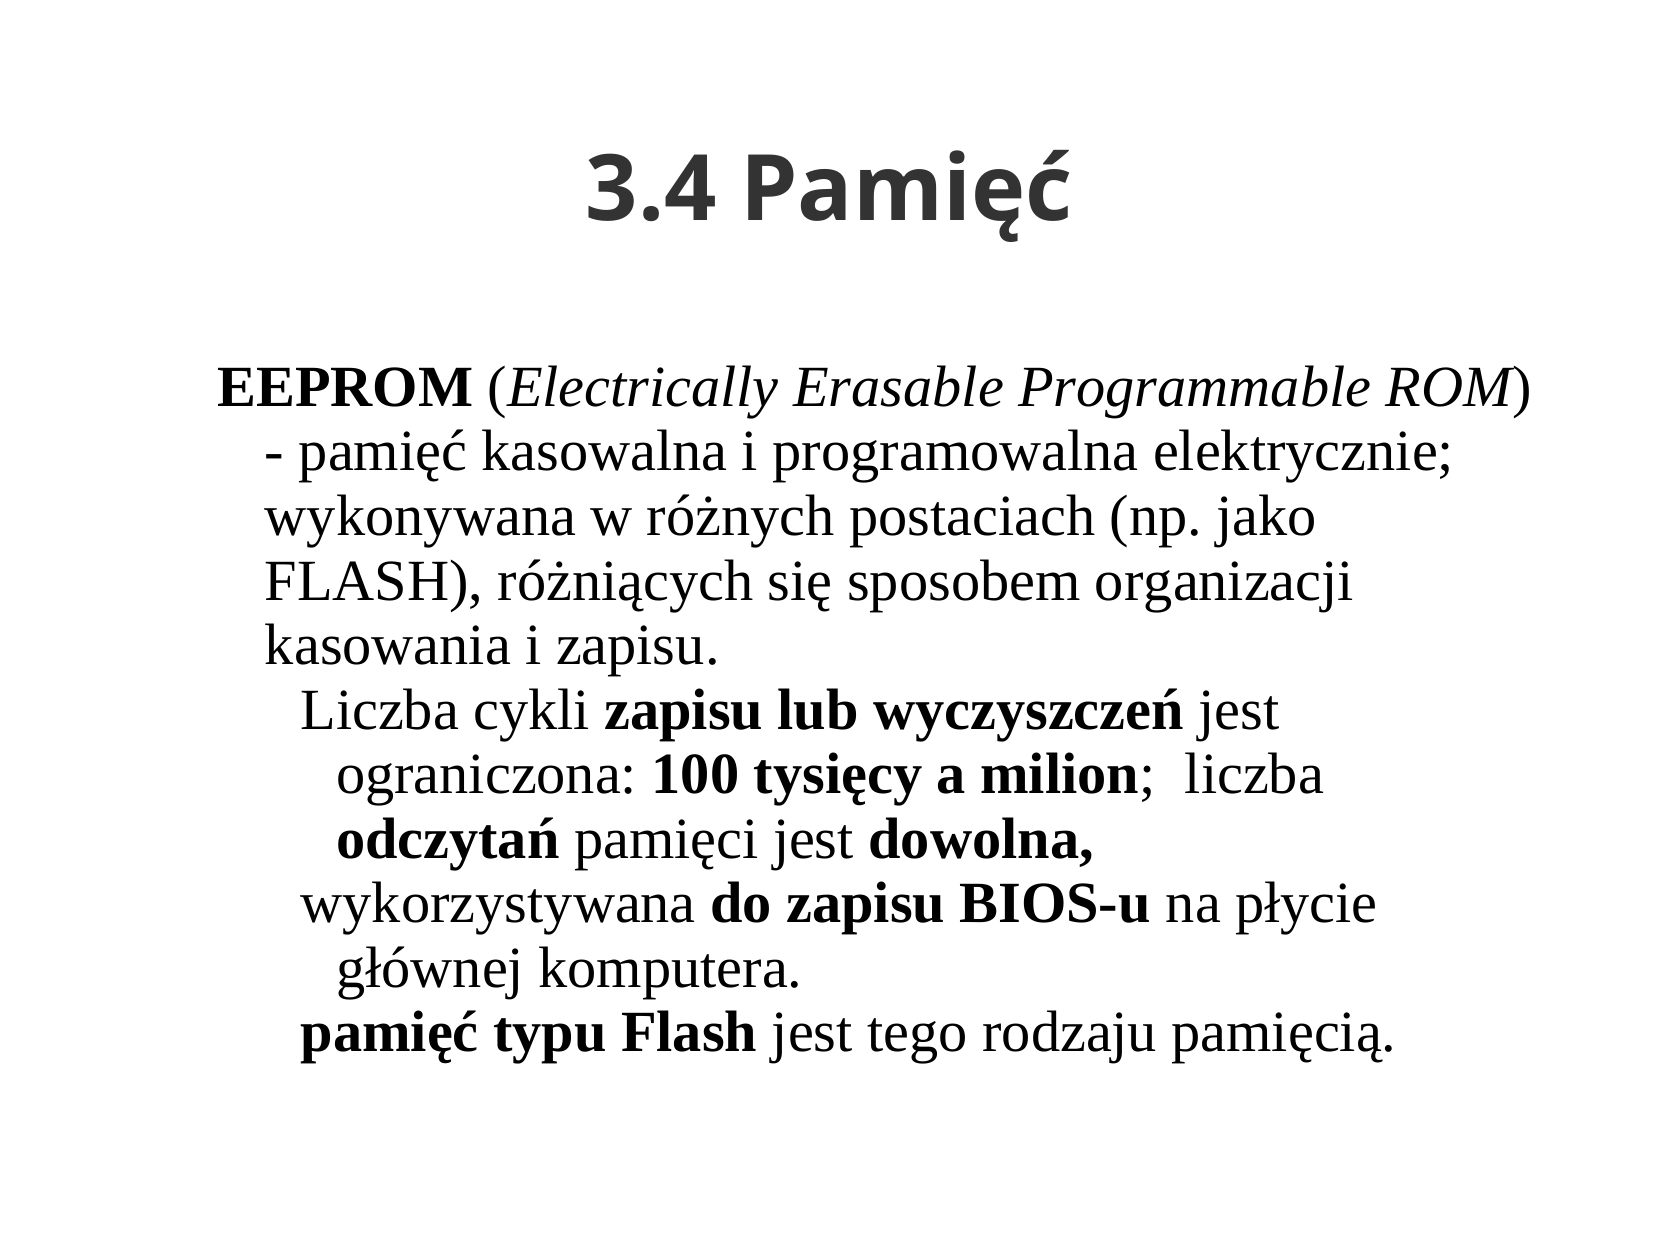

# 3.4 Pamięć
EEPROM (Electrically Erasable Programmable ROM) - pamięć kasowalna i programowalna elektrycznie; wykonywana w różnych postaciach (np. jako FLASH), różniących się sposobem organizacji kasowania i zapisu.
Liczba cykli zapisu lub wyczyszczeń jest ograniczona: 100 tysięcy a milion; liczba odczytań pamięci jest dowolna,
wykorzystywana do zapisu BIOS-u na płycie głównej komputera.
pamięć typu Flash jest tego rodzaju pamięcią.